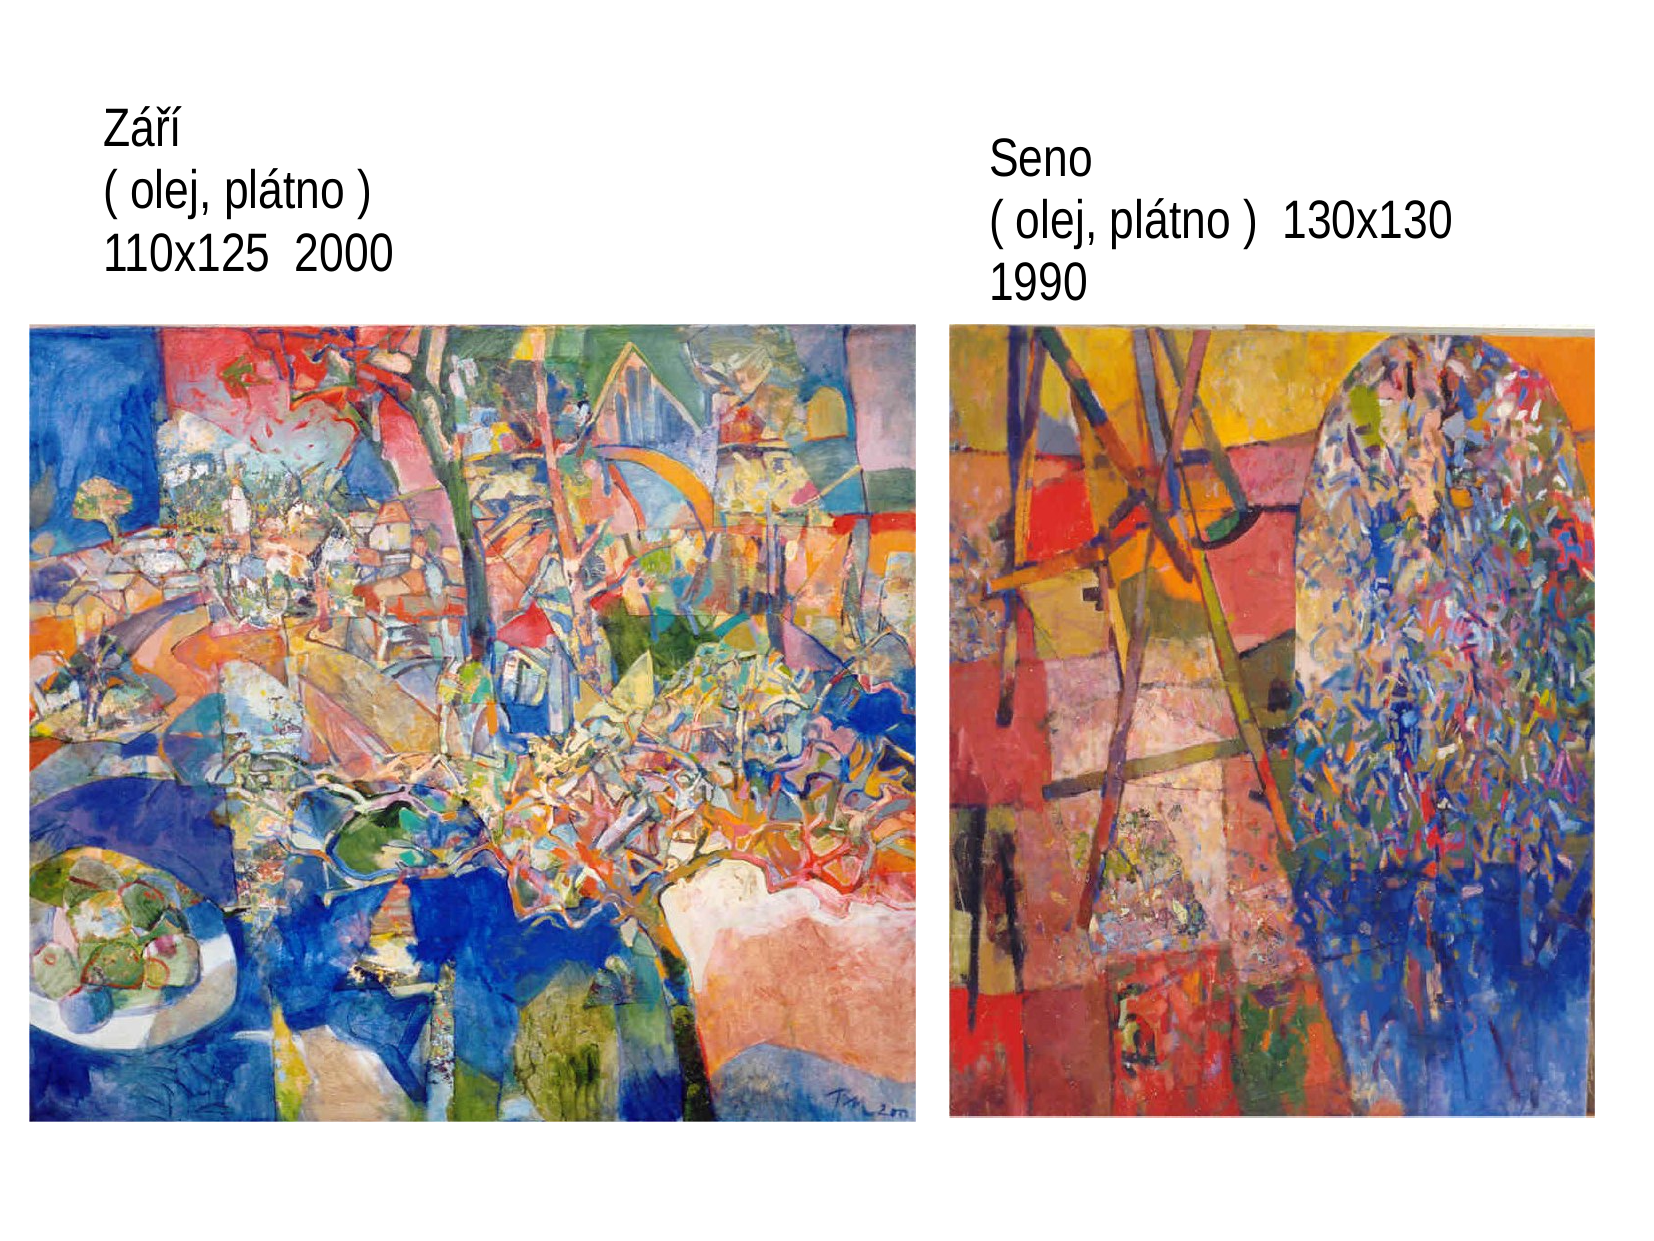

Září
( olej, plátno ) 110x125 2000
Seno
( olej, plátno ) 130x130 1990